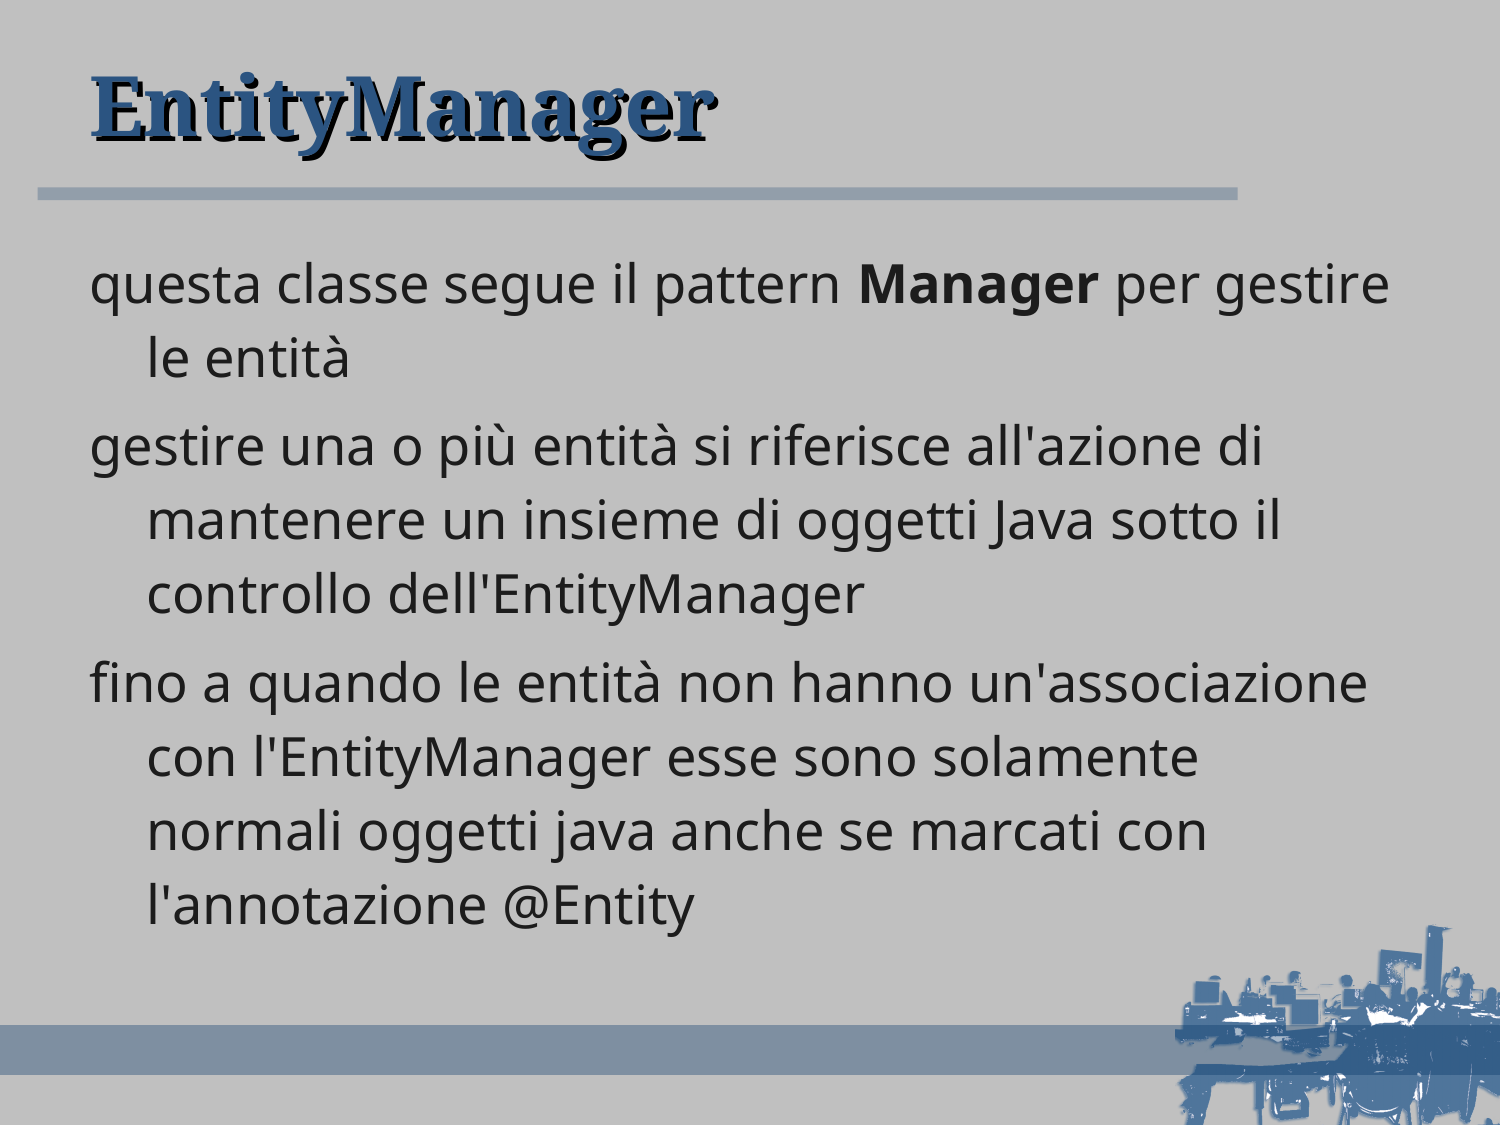

# EntityManager
questa classe segue il pattern Manager per gestire le entità
gestire una o più entità si riferisce all'azione di mantenere un insieme di oggetti Java sotto il controllo dell'EntityManager
fino a quando le entità non hanno un'associazione con l'EntityManager esse sono solamente normali oggetti java anche se marcati con l'annotazione @Entity